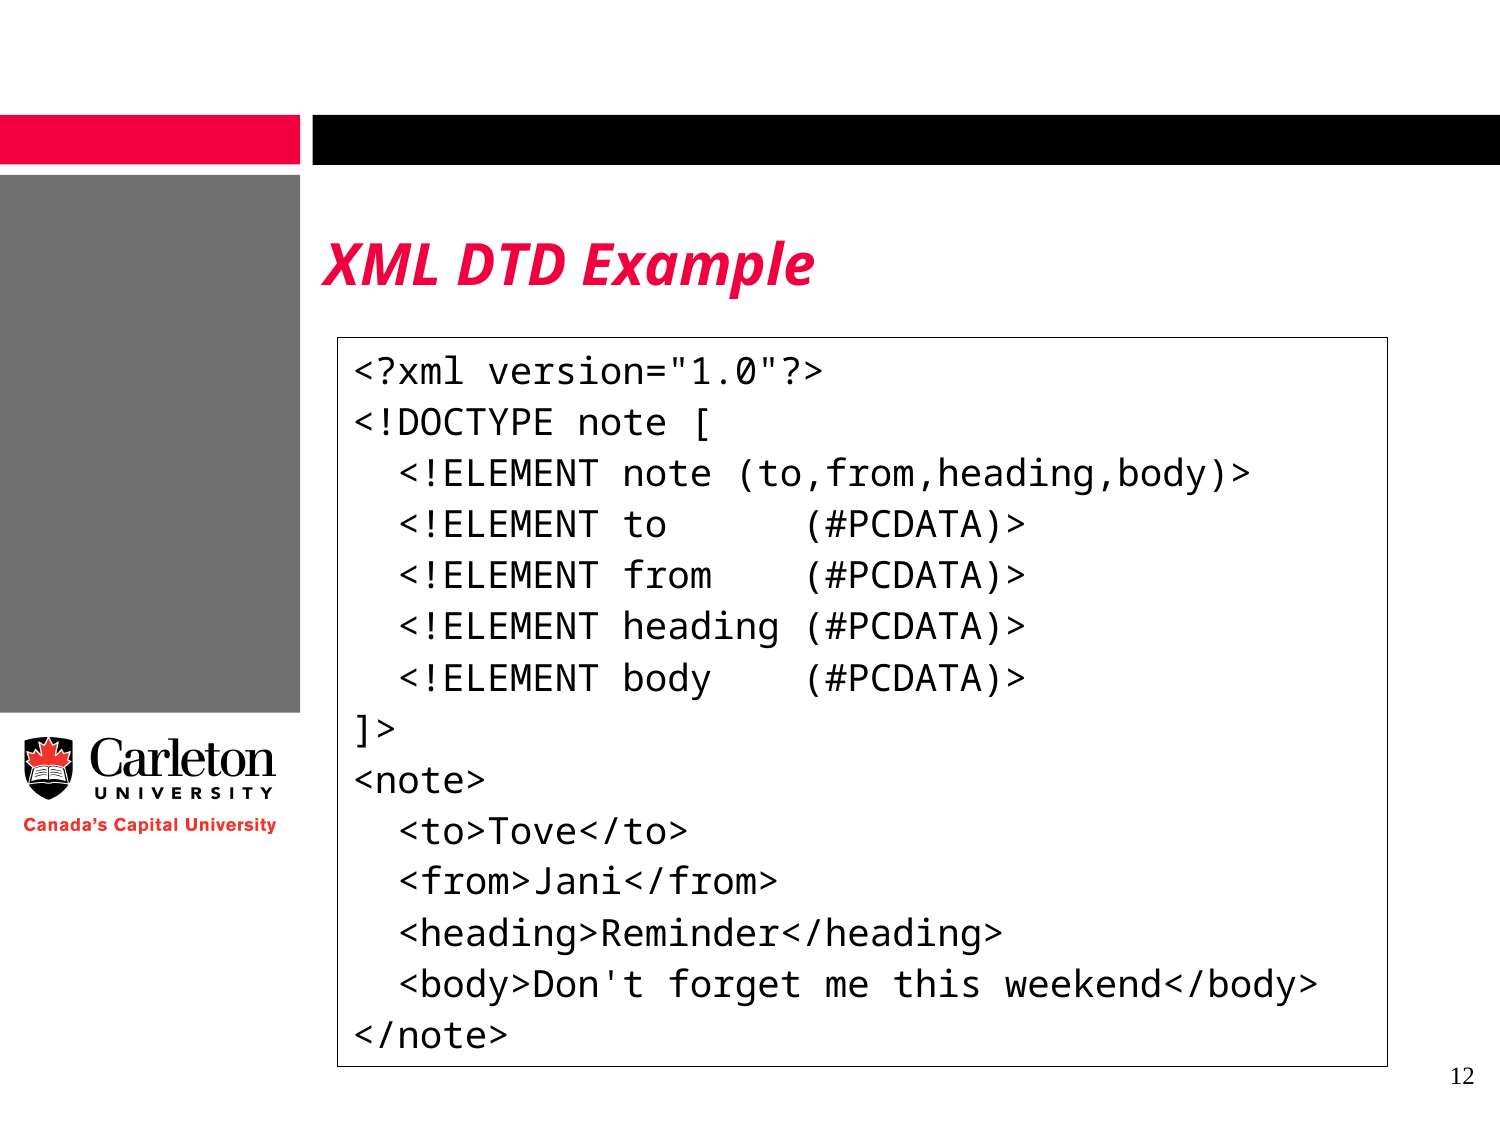

# XML DTD Example
<?xml version="1.0"?>
<!DOCTYPE note [
 <!ELEMENT note (to,from,heading,body)>
 <!ELEMENT to (#PCDATA)>
 <!ELEMENT from (#PCDATA)>
 <!ELEMENT heading (#PCDATA)>
 <!ELEMENT body (#PCDATA)>
]>
<note>
 <to>Tove</to>
 <from>Jani</from>
 <heading>Reminder</heading>
 <body>Don't forget me this weekend</body>
</note>
12